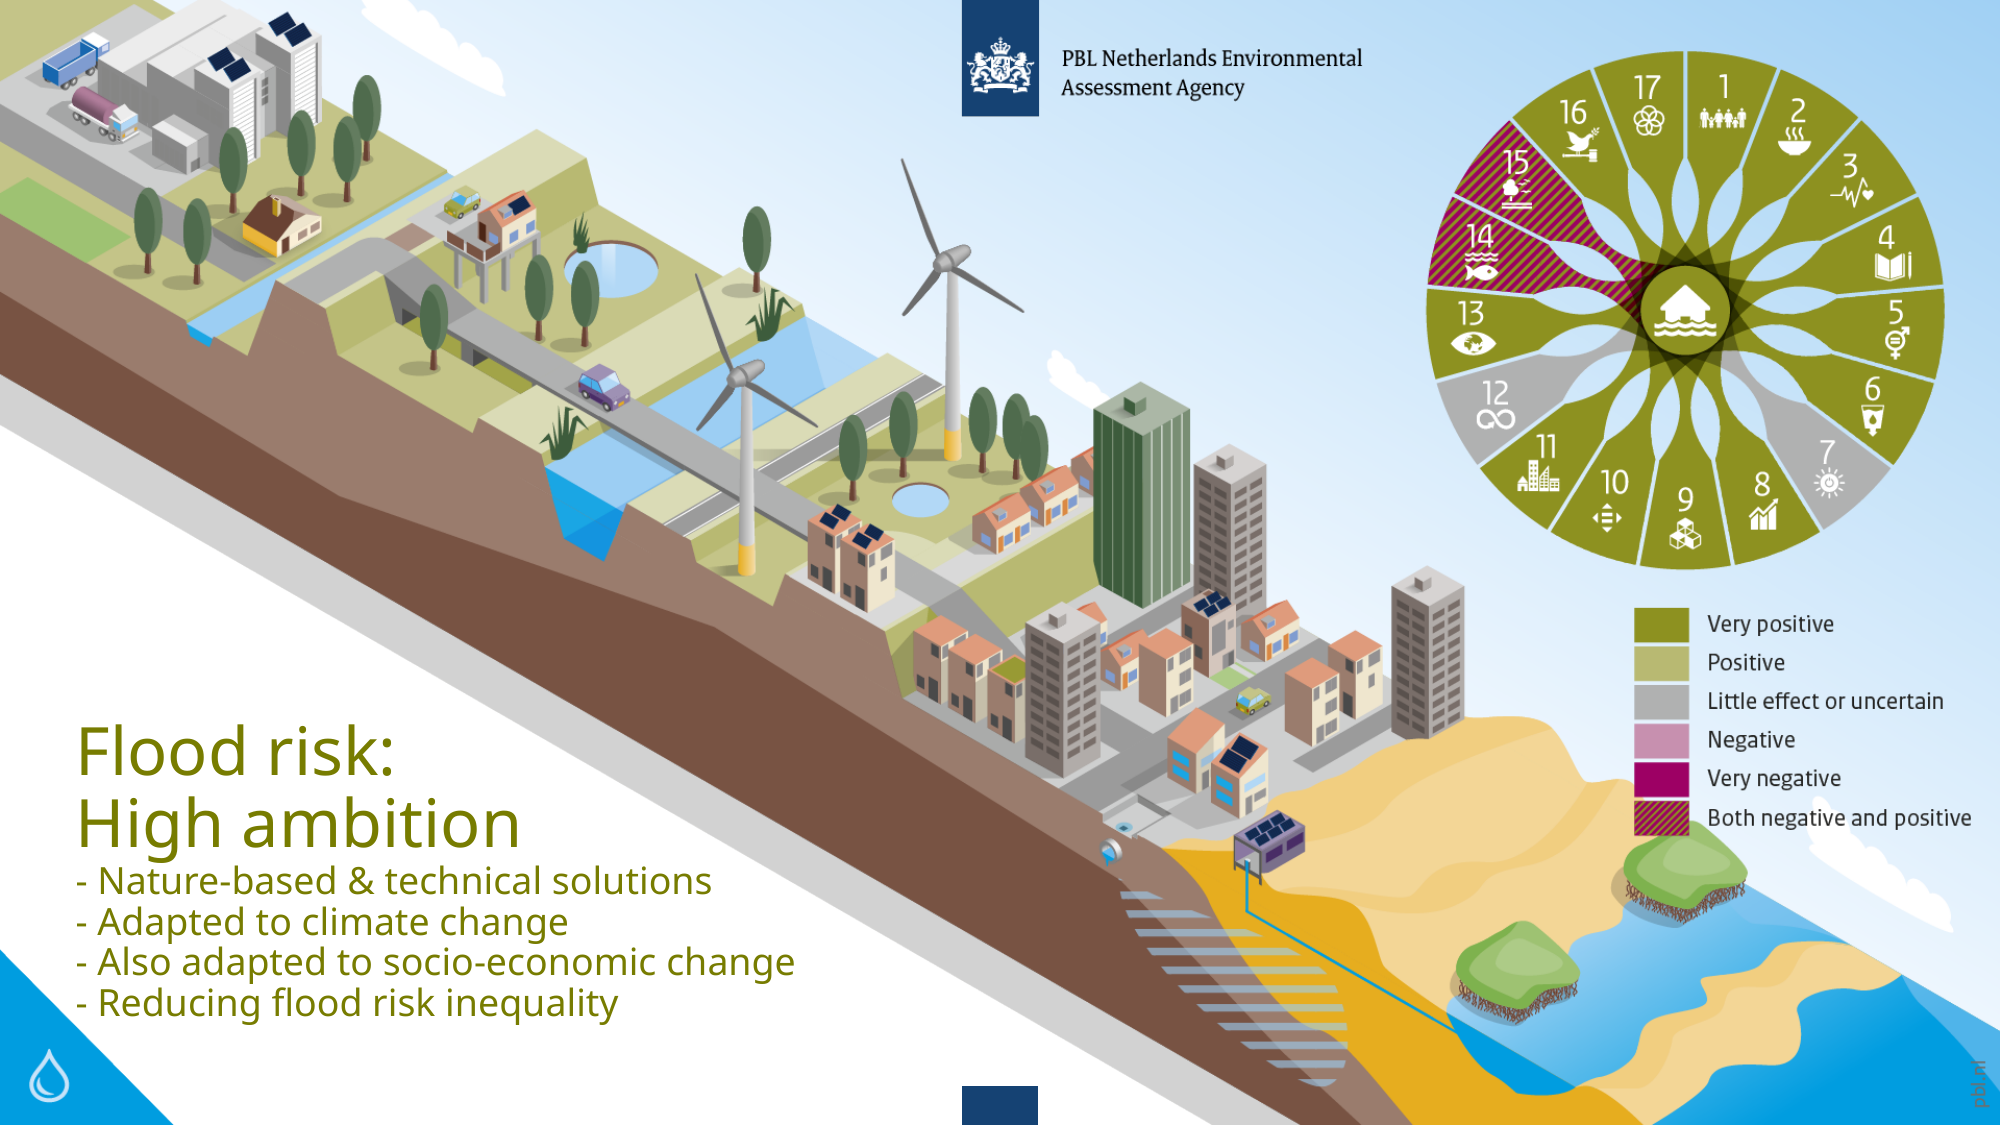

Flood risk:
High ambition
- Nature-based & technical solutions
- Adapted to climate change
- Also adapted to socio-economic change
- Reducing flood risk inequality